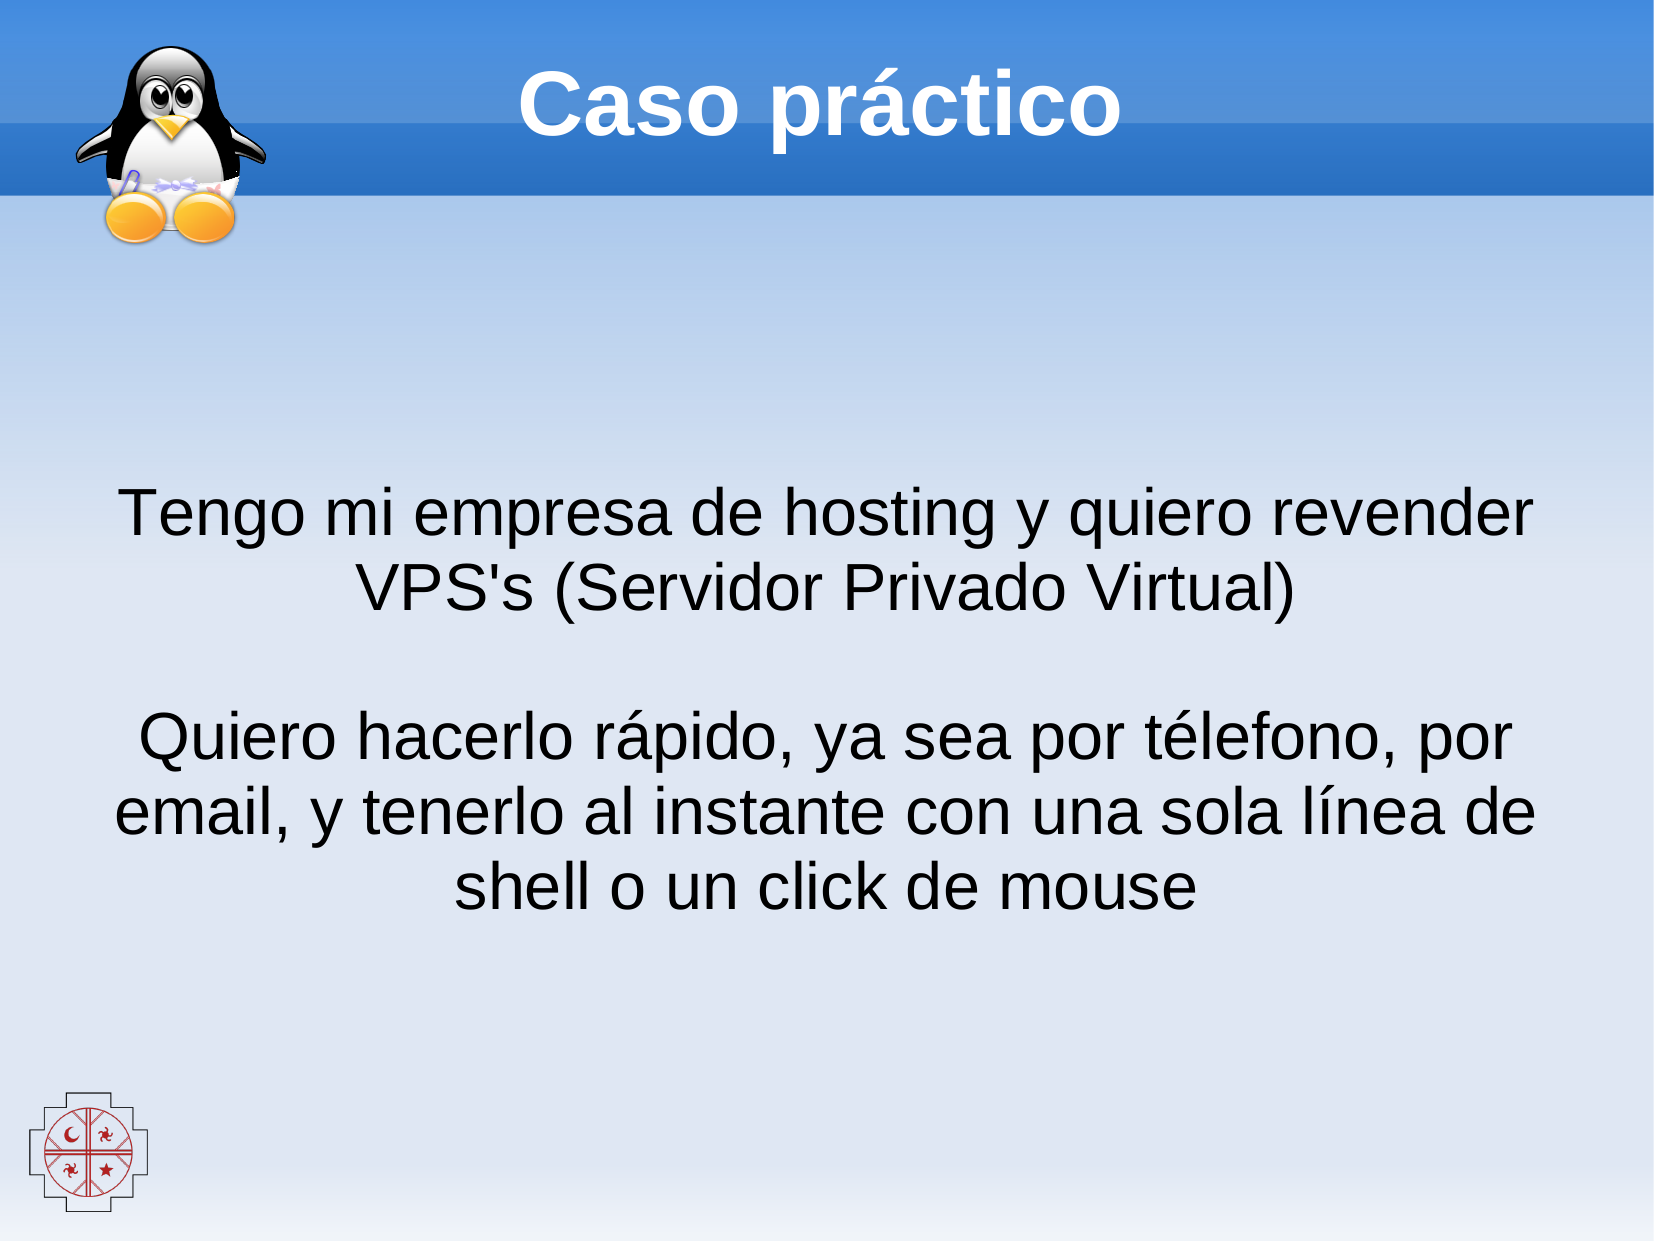

# Caso práctico
Tengo mi empresa de hosting y quiero revender VPS's (Servidor Privado Virtual)
Quiero hacerlo rápido, ya sea por télefono, por email, y tenerlo al instante con una sola línea de shell o un click de mouse